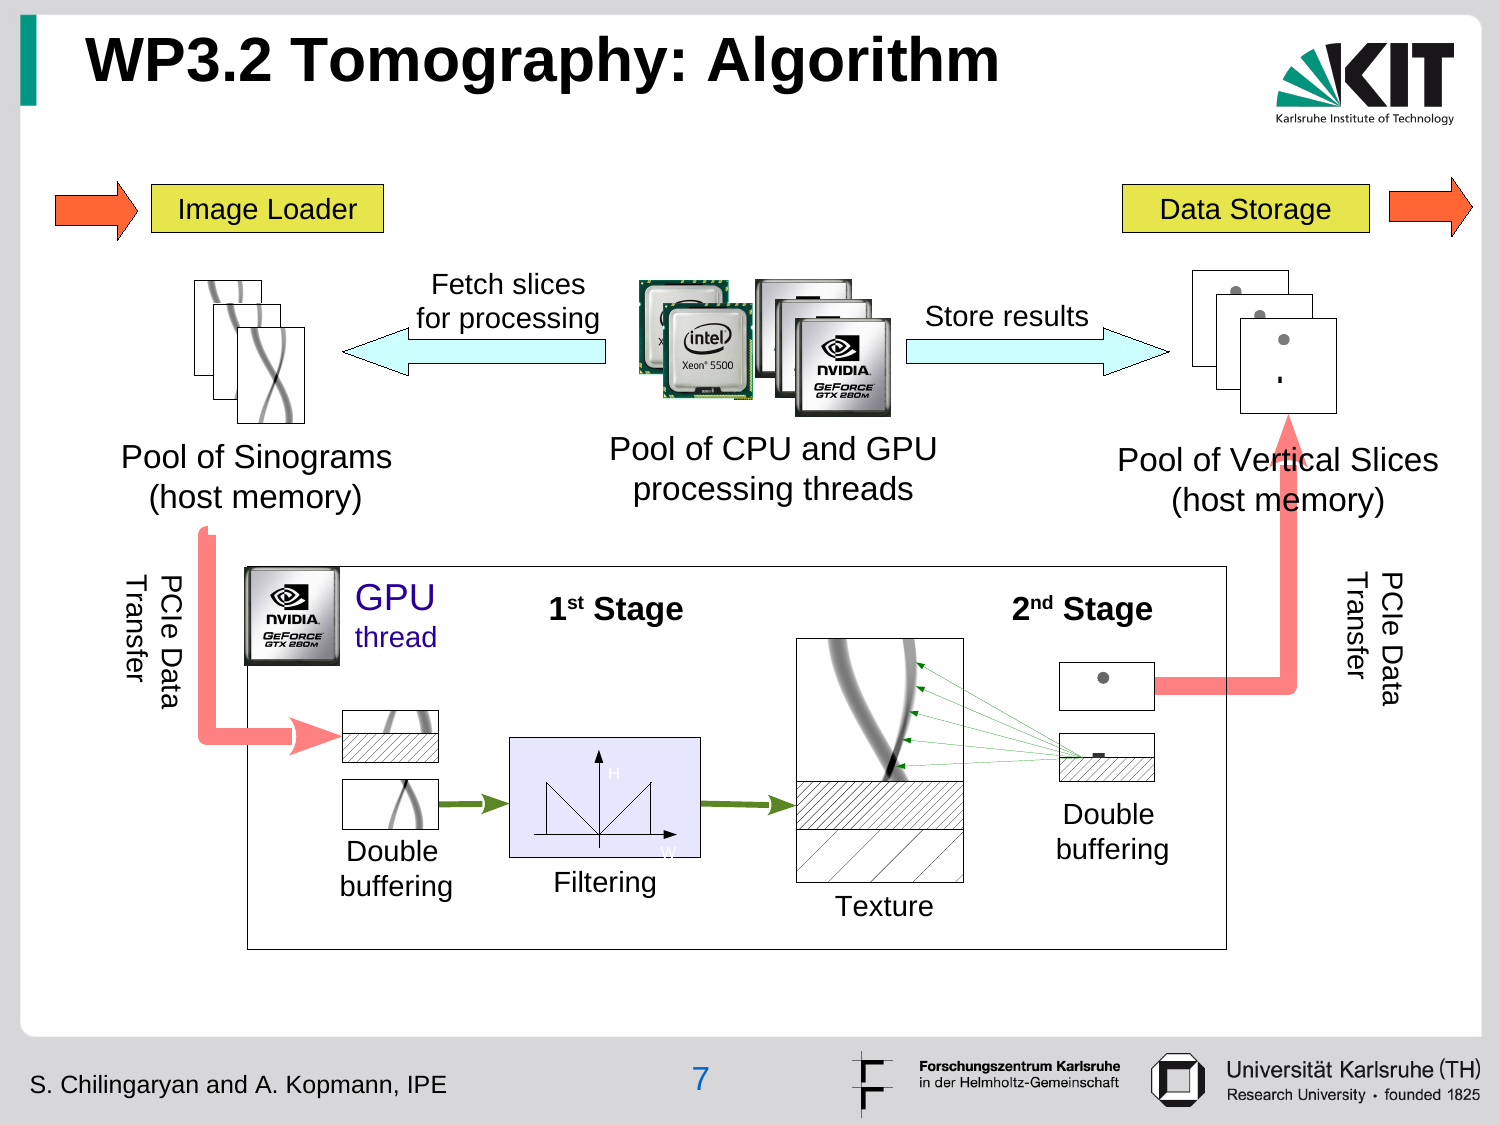

# WP3.2 Tomography: Algorithm
Image Loader
Data Storage
Fetch slices
for processing
Store results
Pool of CPU and GPU
processing threads
Pool of Sinograms
 (host memory)
Pool of Vertical Slices
(host memory)
GPU thread
1st Stage
2nd Stage
PCIe Data
Transfer
PCIe Data
Transfer
H
W
Double
buffering
Double
buffering
Filtering
Texture
S. Chilingaryan and A. Kopmann, IPE